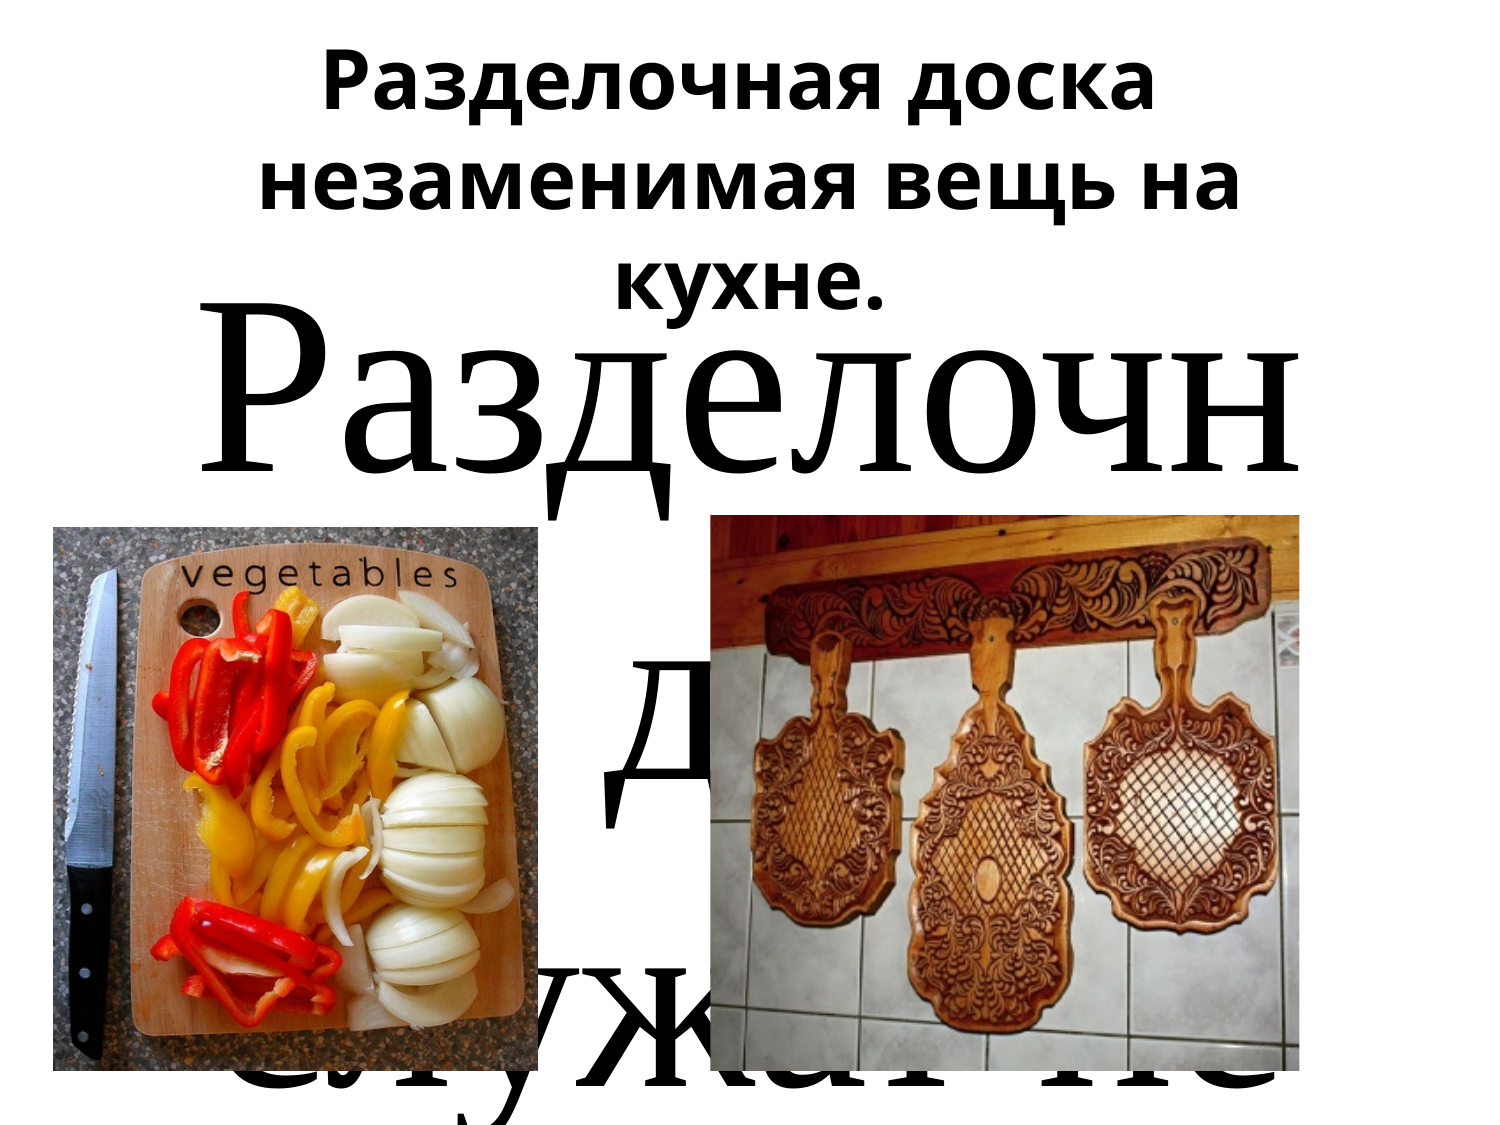

# Разделочная доска незаменимая вещь на кухне.
Разделочные доски служат не только для нарезки продуктов, но и для украшения интерьера кухни.
Разделочные доски служат не только для РРазделочные доски служат не только для нарезки продуктов, но и для украшения интерьера кухни.
азделочные доски служат не только для нарезки продуктов, но и для украшения интерьера кухни.
нарезки продуктов, но и для украшения интерьера кухни.